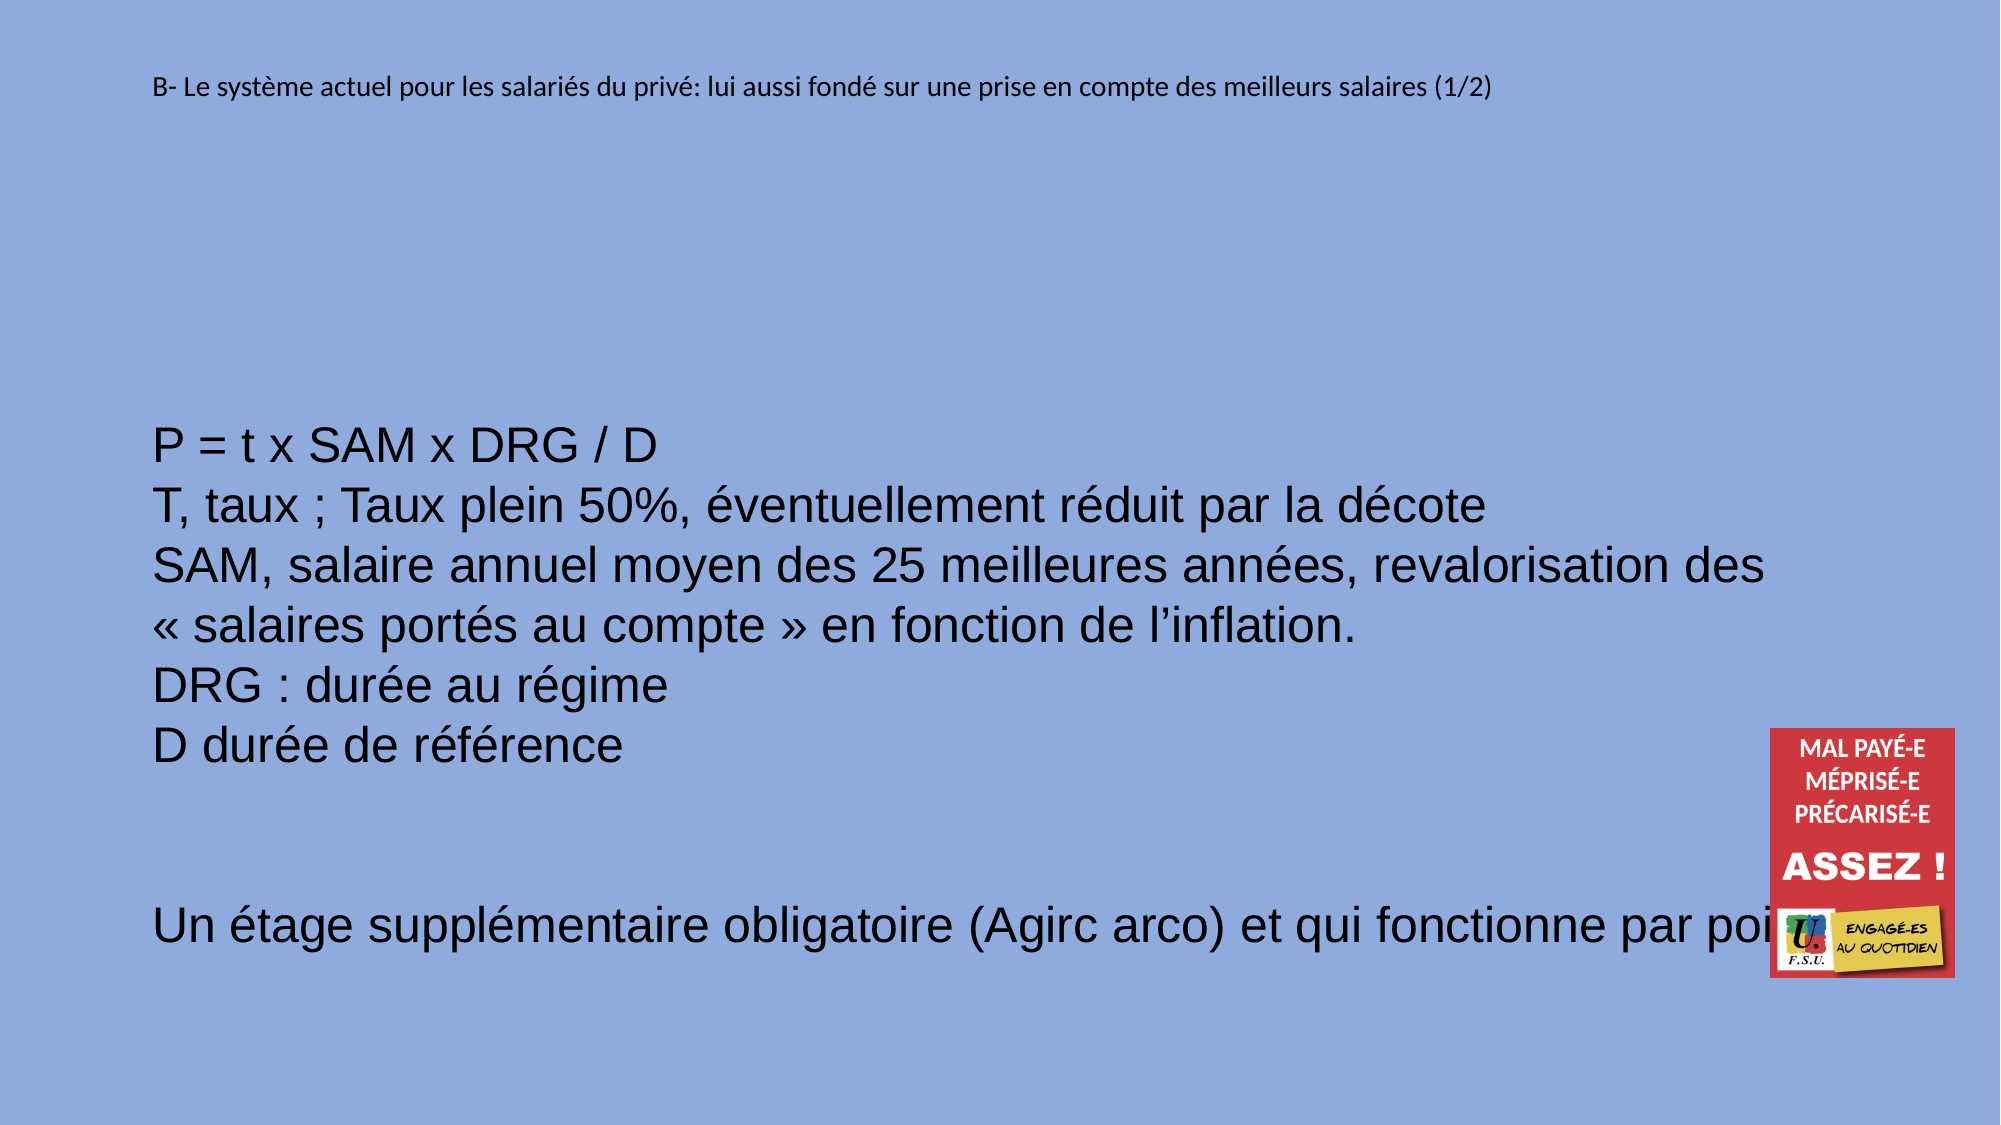

# B- Le système actuel pour les salariés du privé: lui aussi fondé sur une prise en compte des meilleurs salaires (1/2)
P = t x SAM x DRG / D
T, taux ; Taux plein 50%, éventuellement réduit par la décote
SAM, salaire annuel moyen des 25 meilleures années, revalorisation des « salaires portés au compte » en fonction de l’inflation.
DRG : durée au régime
D durée de référence
Un étage supplémentaire obligatoire (Agirc arco) et qui fonctionne par points